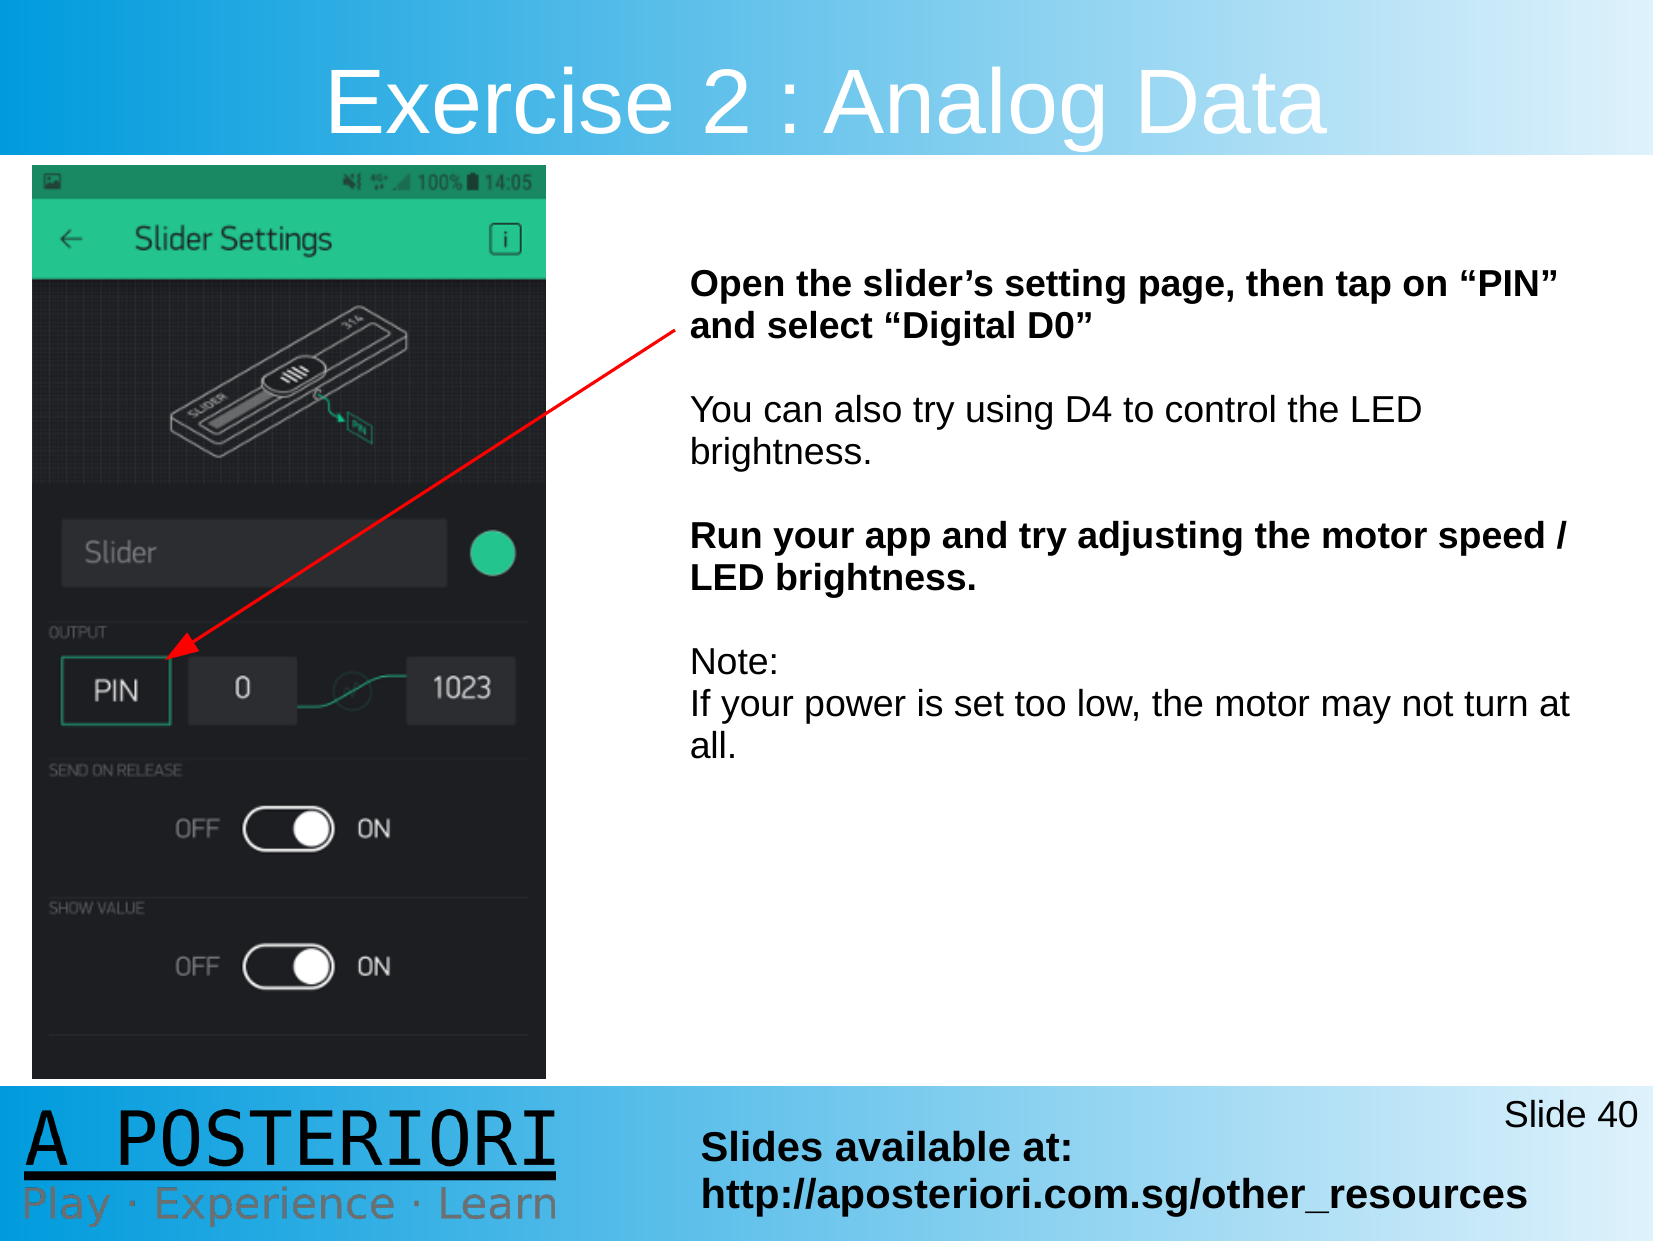

# Exercise 2 : Analog Data
Open the slider’s setting page, then tap on “PIN” and select “Digital D0”
You can also try using D4 to control the LED brightness.
Run your app and try adjusting the motor speed / LED brightness.
Note:
If your power is set too low, the motor may not turn at all.